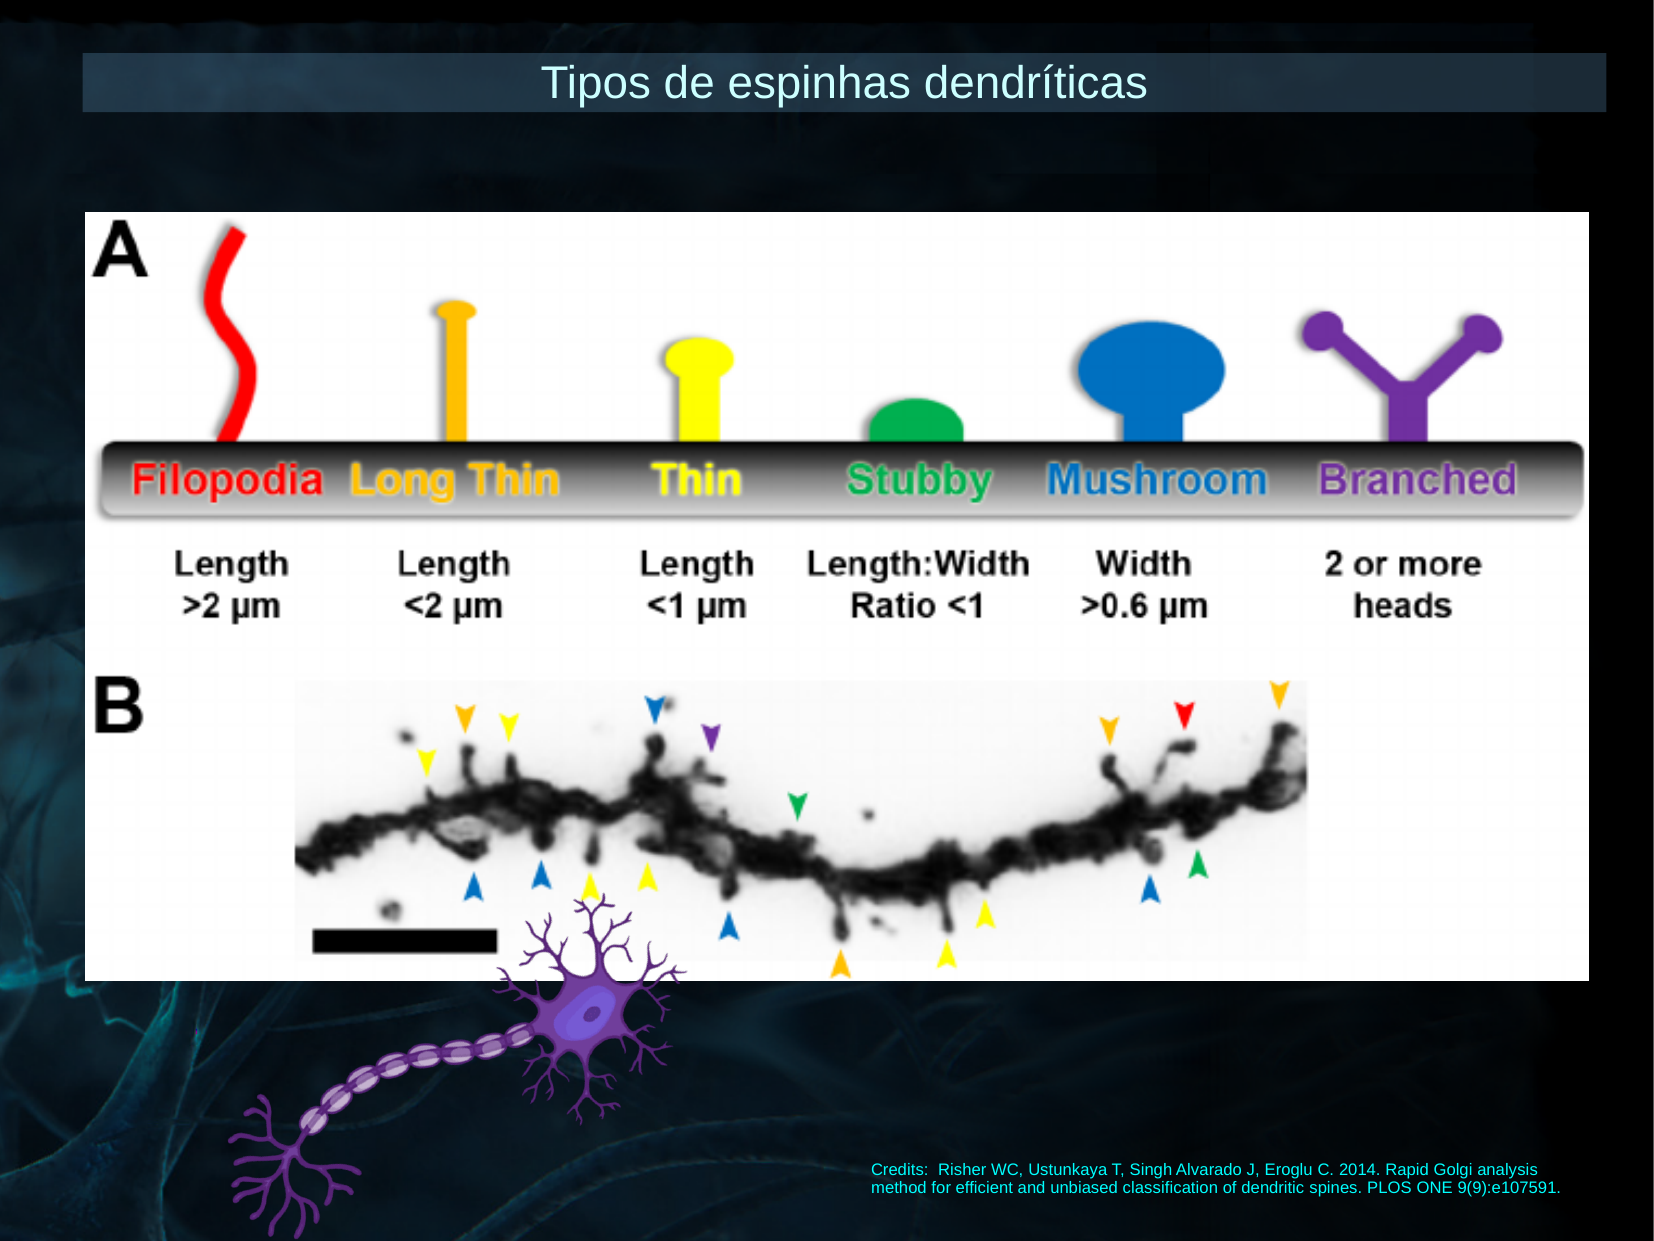

Tipos de espinhas dendríticas
Credits:  Risher WC, Ustunkaya T, Singh Alvarado J, Eroglu C. 2014. Rapid Golgi analysis method for efficient and unbiased classification of dendritic spines. PLOS ONE 9(9):e107591.